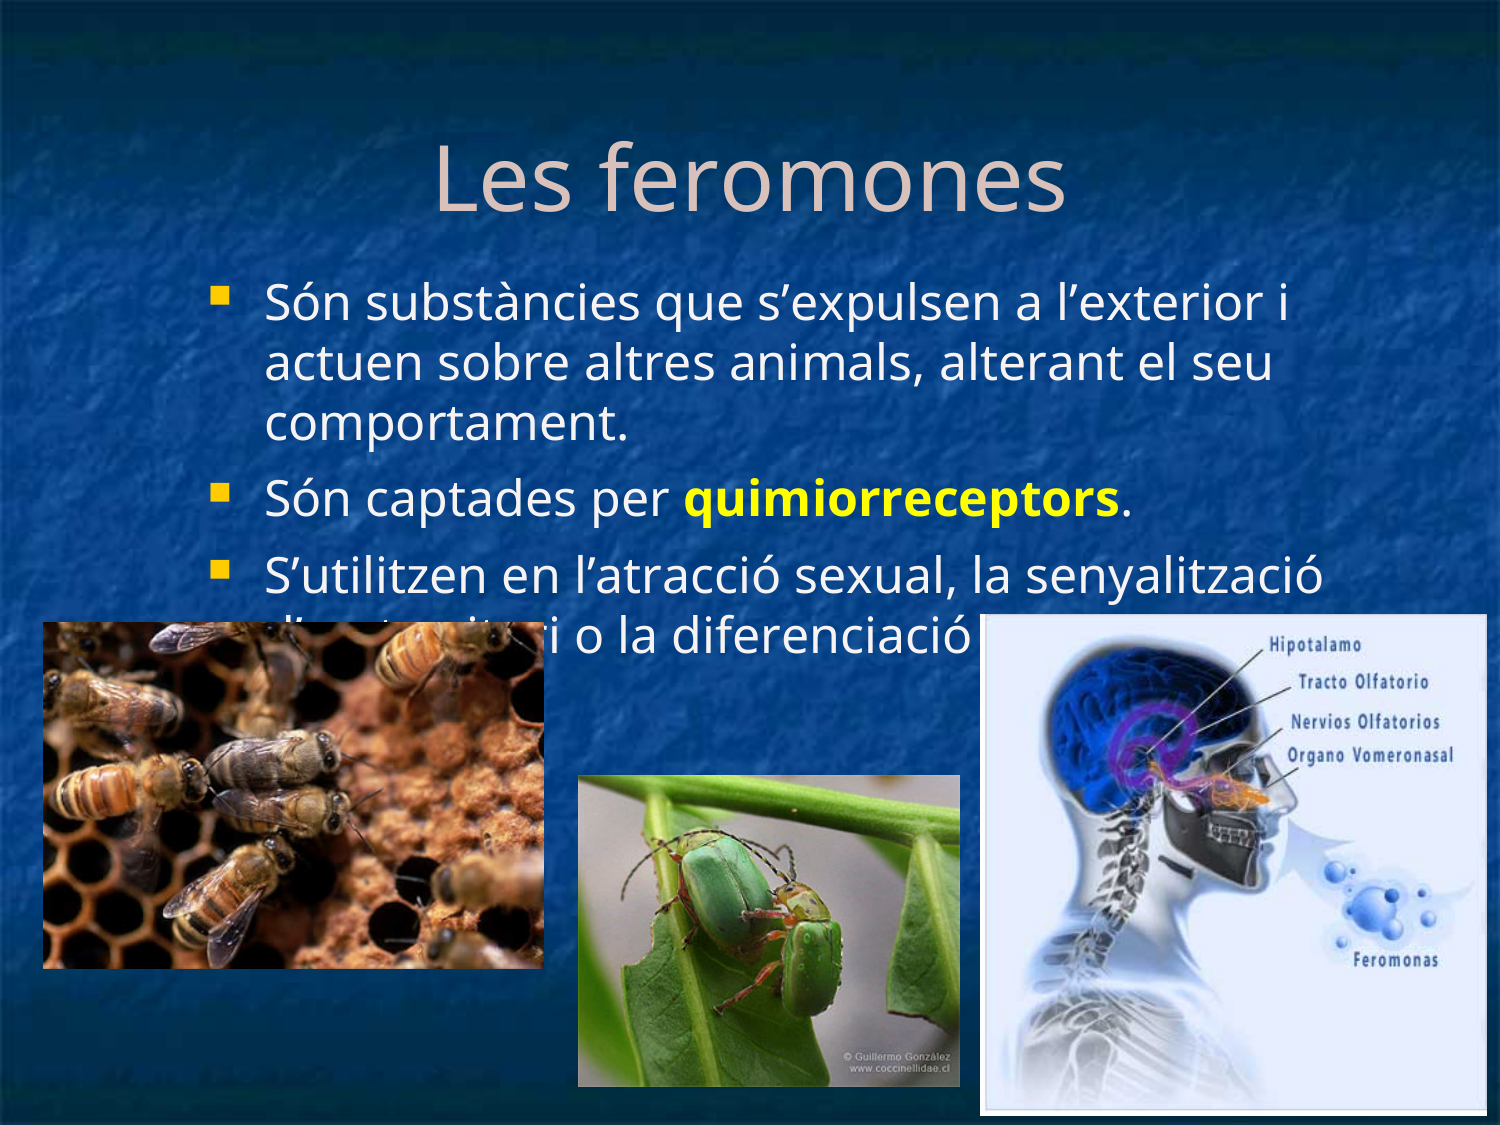

# Les feromones
Són substàncies que s’expulsen a l’exterior i actuen sobre altres animals, alterant el seu comportament.
Són captades per quimiorreceptors.
S’utilitzen en l’atracció sexual, la senyalització d’un territori o la diferenciació dels individus.